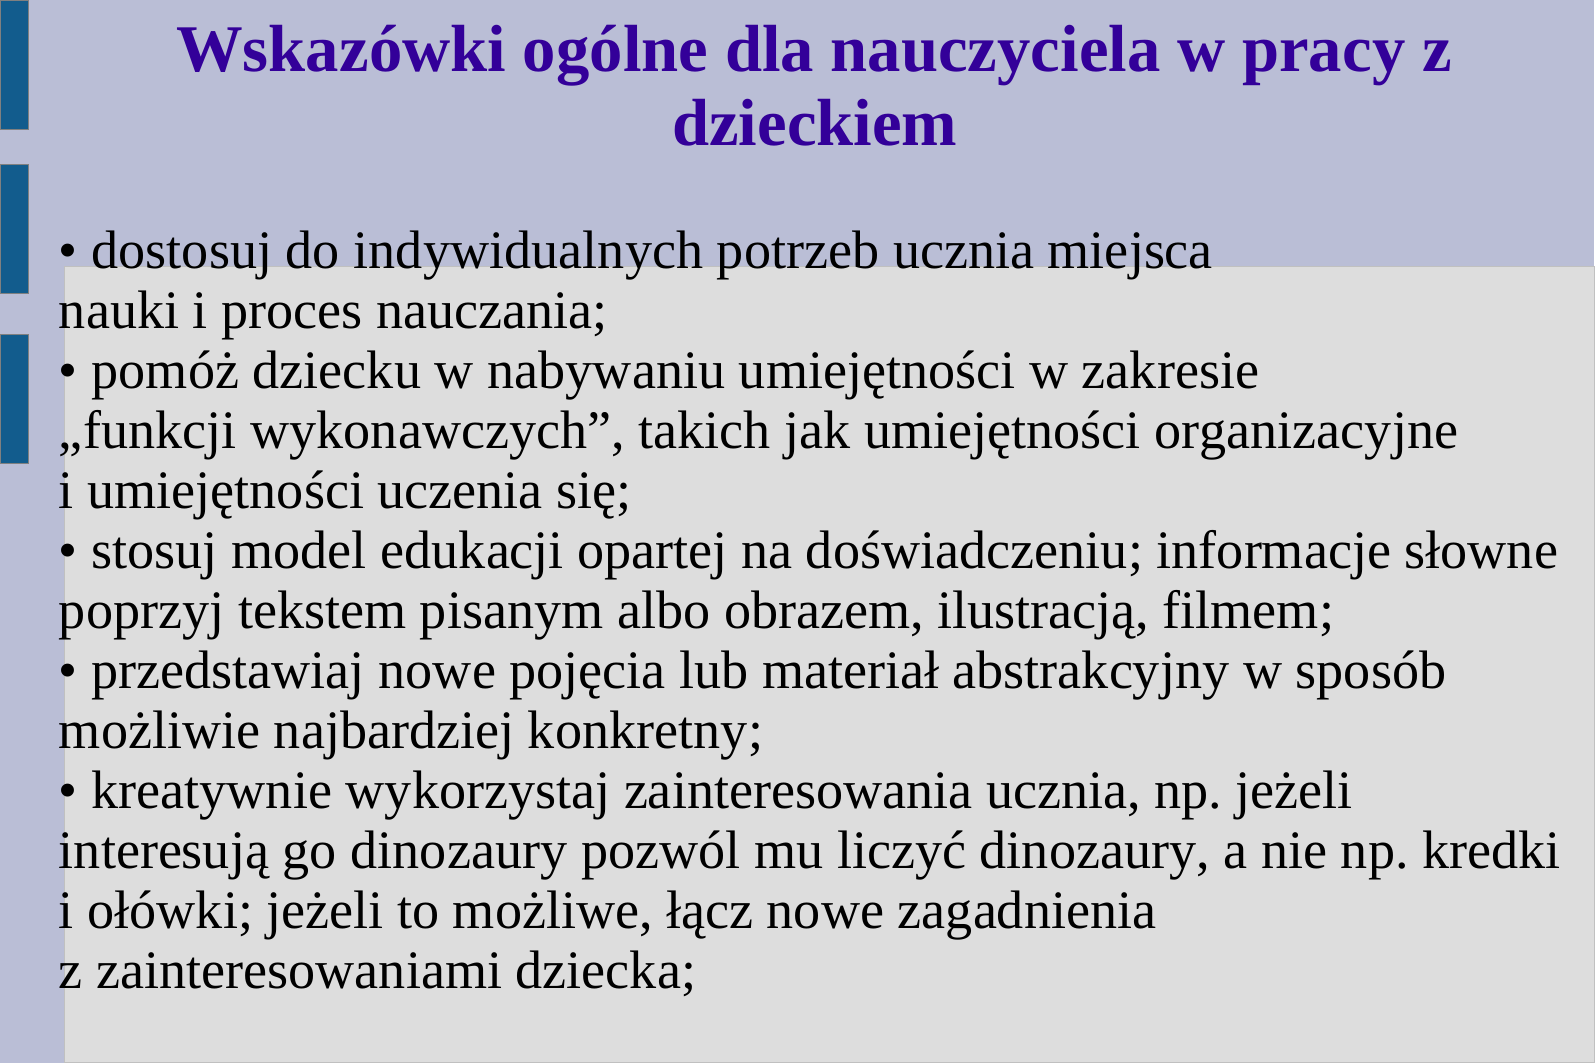

Wskazówki ogólne dla nauczyciela w pracy z dzieckiem
• dostosuj do indywidualnych potrzeb ucznia miejsca
nauki i proces nauczania;
• pomóż dziecku w nabywaniu umiejętności w zakresie
„funkcji wykonawczych”, takich jak umiejętności organizacyjne
i umiejętności uczenia się;
• stosuj model edukacji opartej na doświadczeniu; informacje słowne poprzyj tekstem pisanym albo obrazem, ilustracją, filmem;
• przedstawiaj nowe pojęcia lub materiał abstrakcyjny w sposób możliwie najbardziej konkretny;
• kreatywnie wykorzystaj zainteresowania ucznia, np. jeżeli interesują go dinozaury pozwól mu liczyć dinozaury, a nie np. kredki i ołówki; jeżeli to możliwe, łącz nowe zagadnienia
z zainteresowaniami dziecka;
#